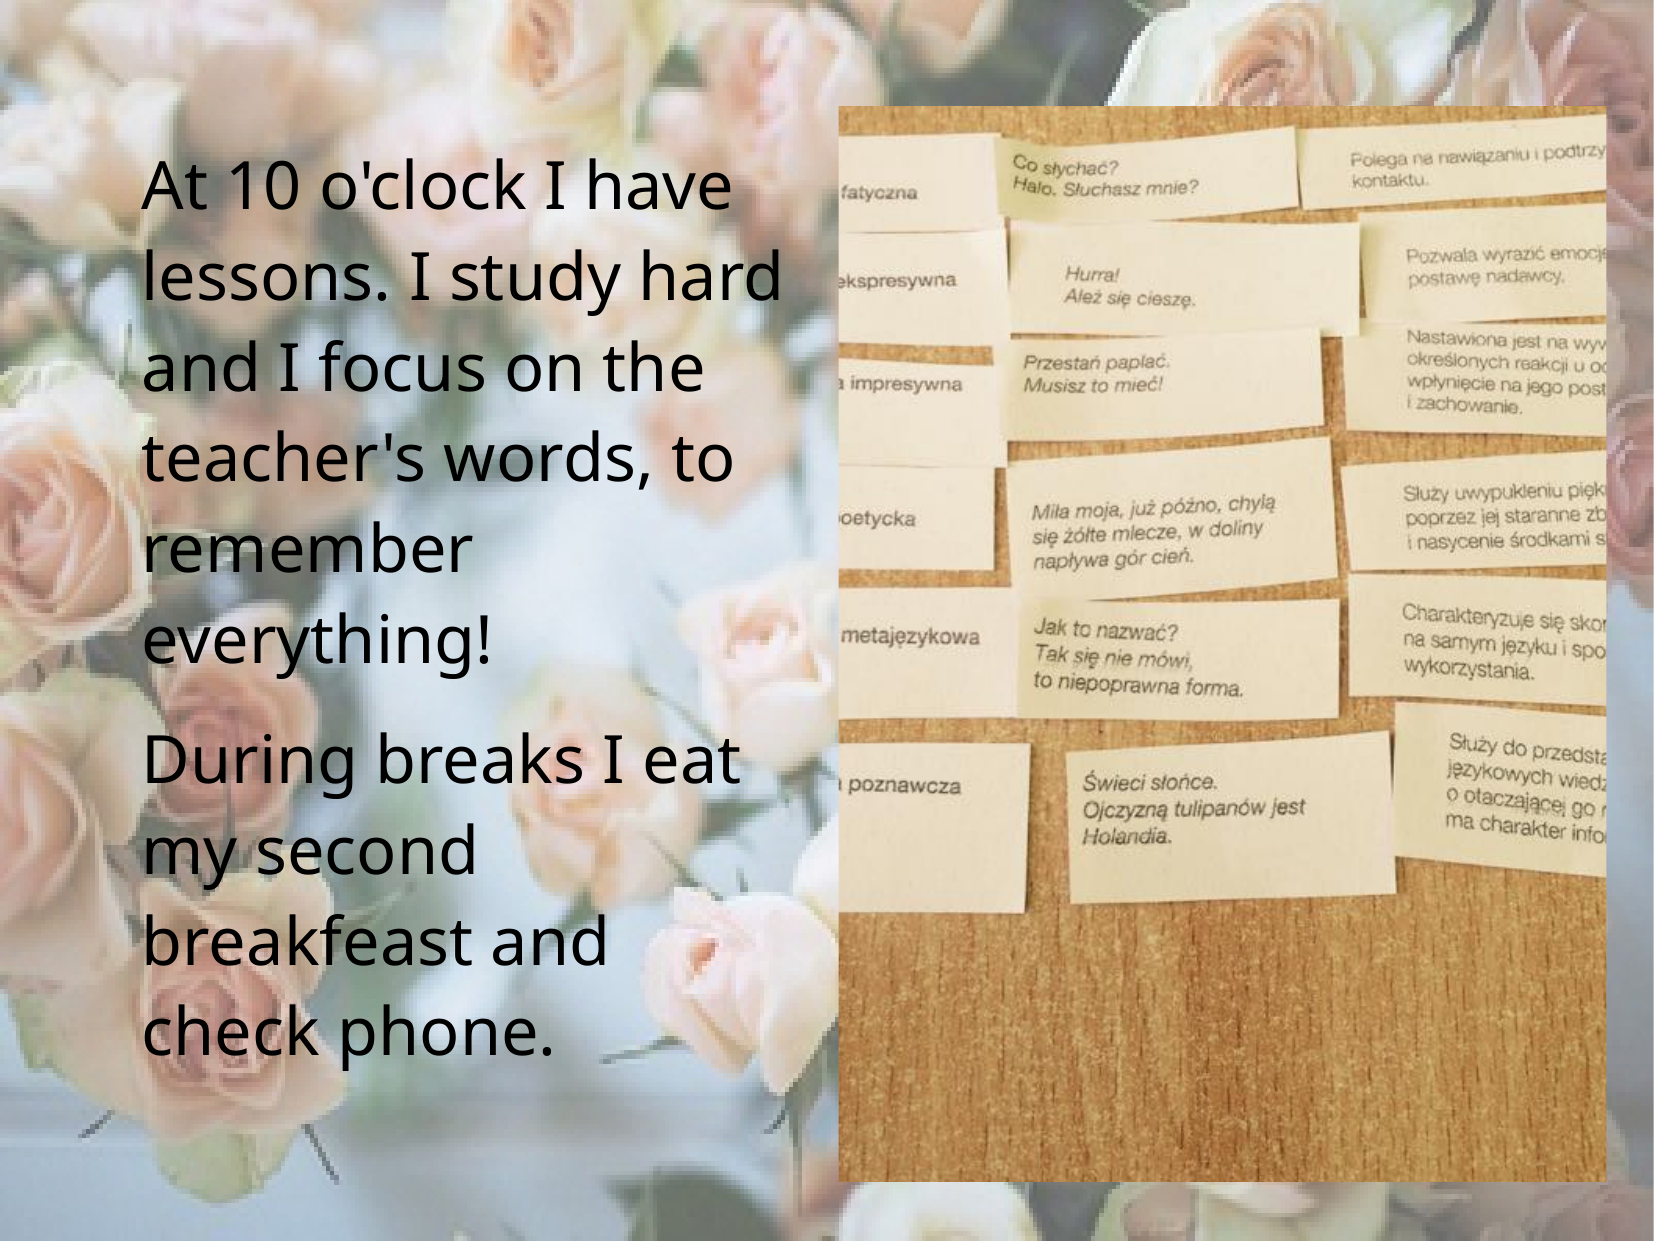

#
At 10 o'clock I have lessons. I study hard and I focus on the teacher's words, to remember everything!
During breaks I eat my second breakfeast and check phone.